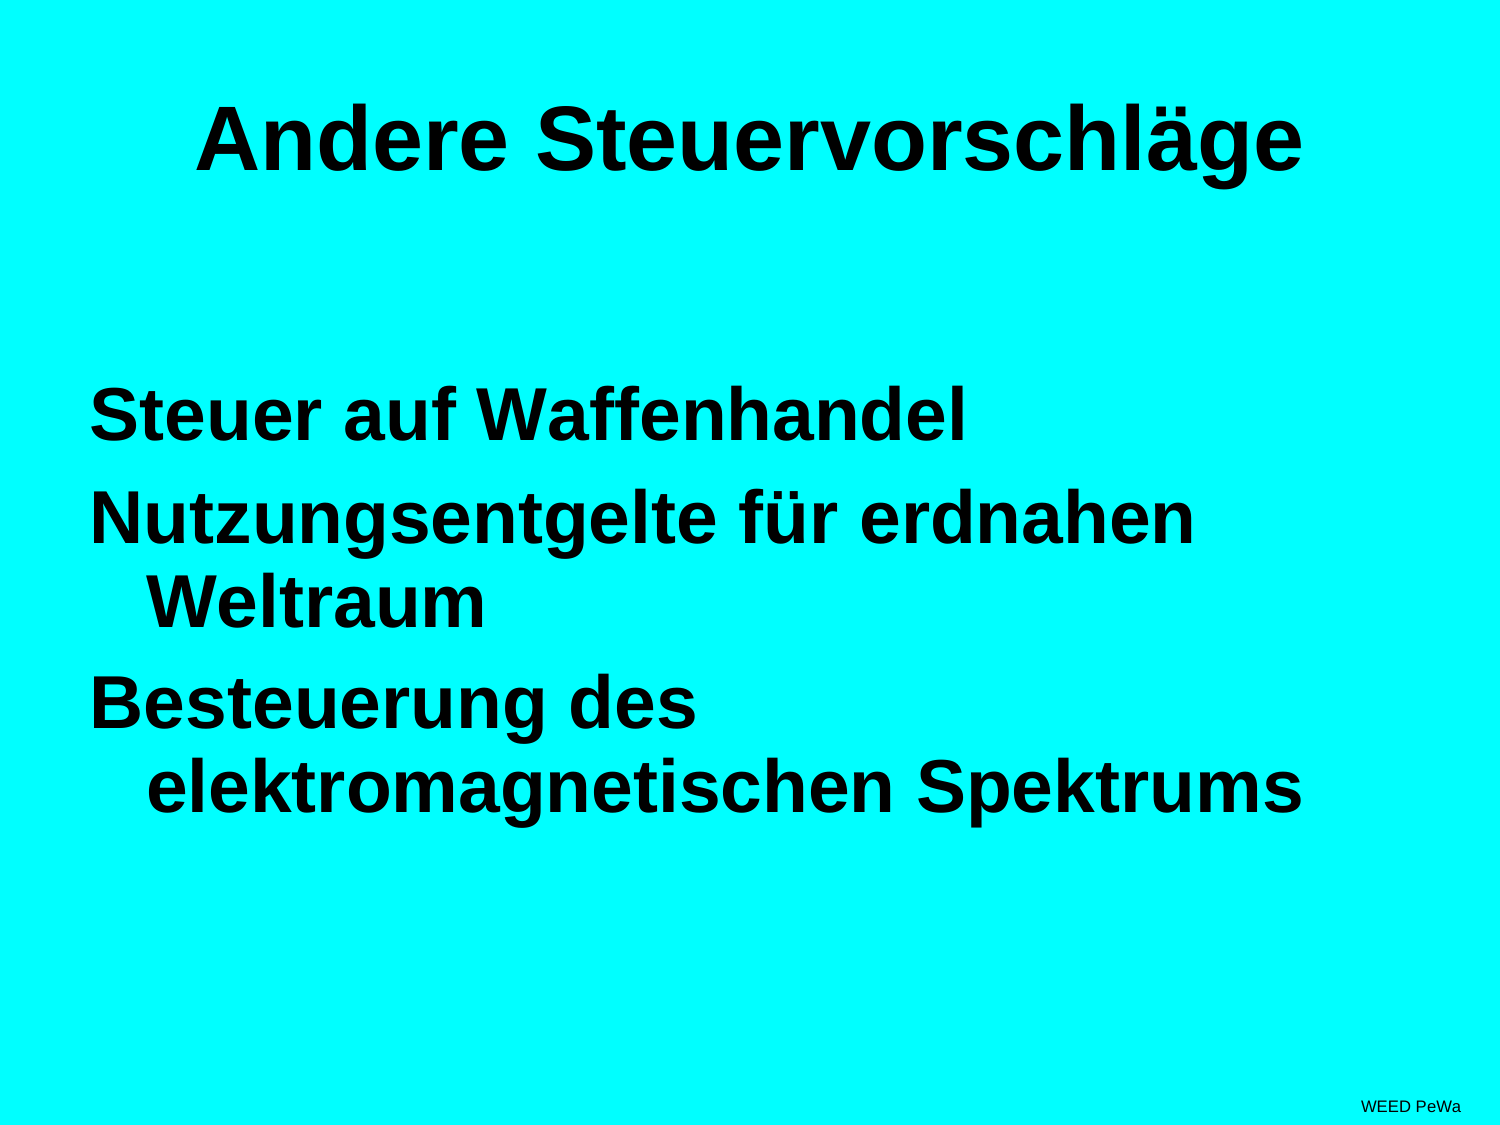

# Andere Steuervorschläge
Steuer auf Waffenhandel
Nutzungsentgelte für erdnahen Weltraum
Besteuerung des elektromagnetischen Spektrums
WEED PeWa